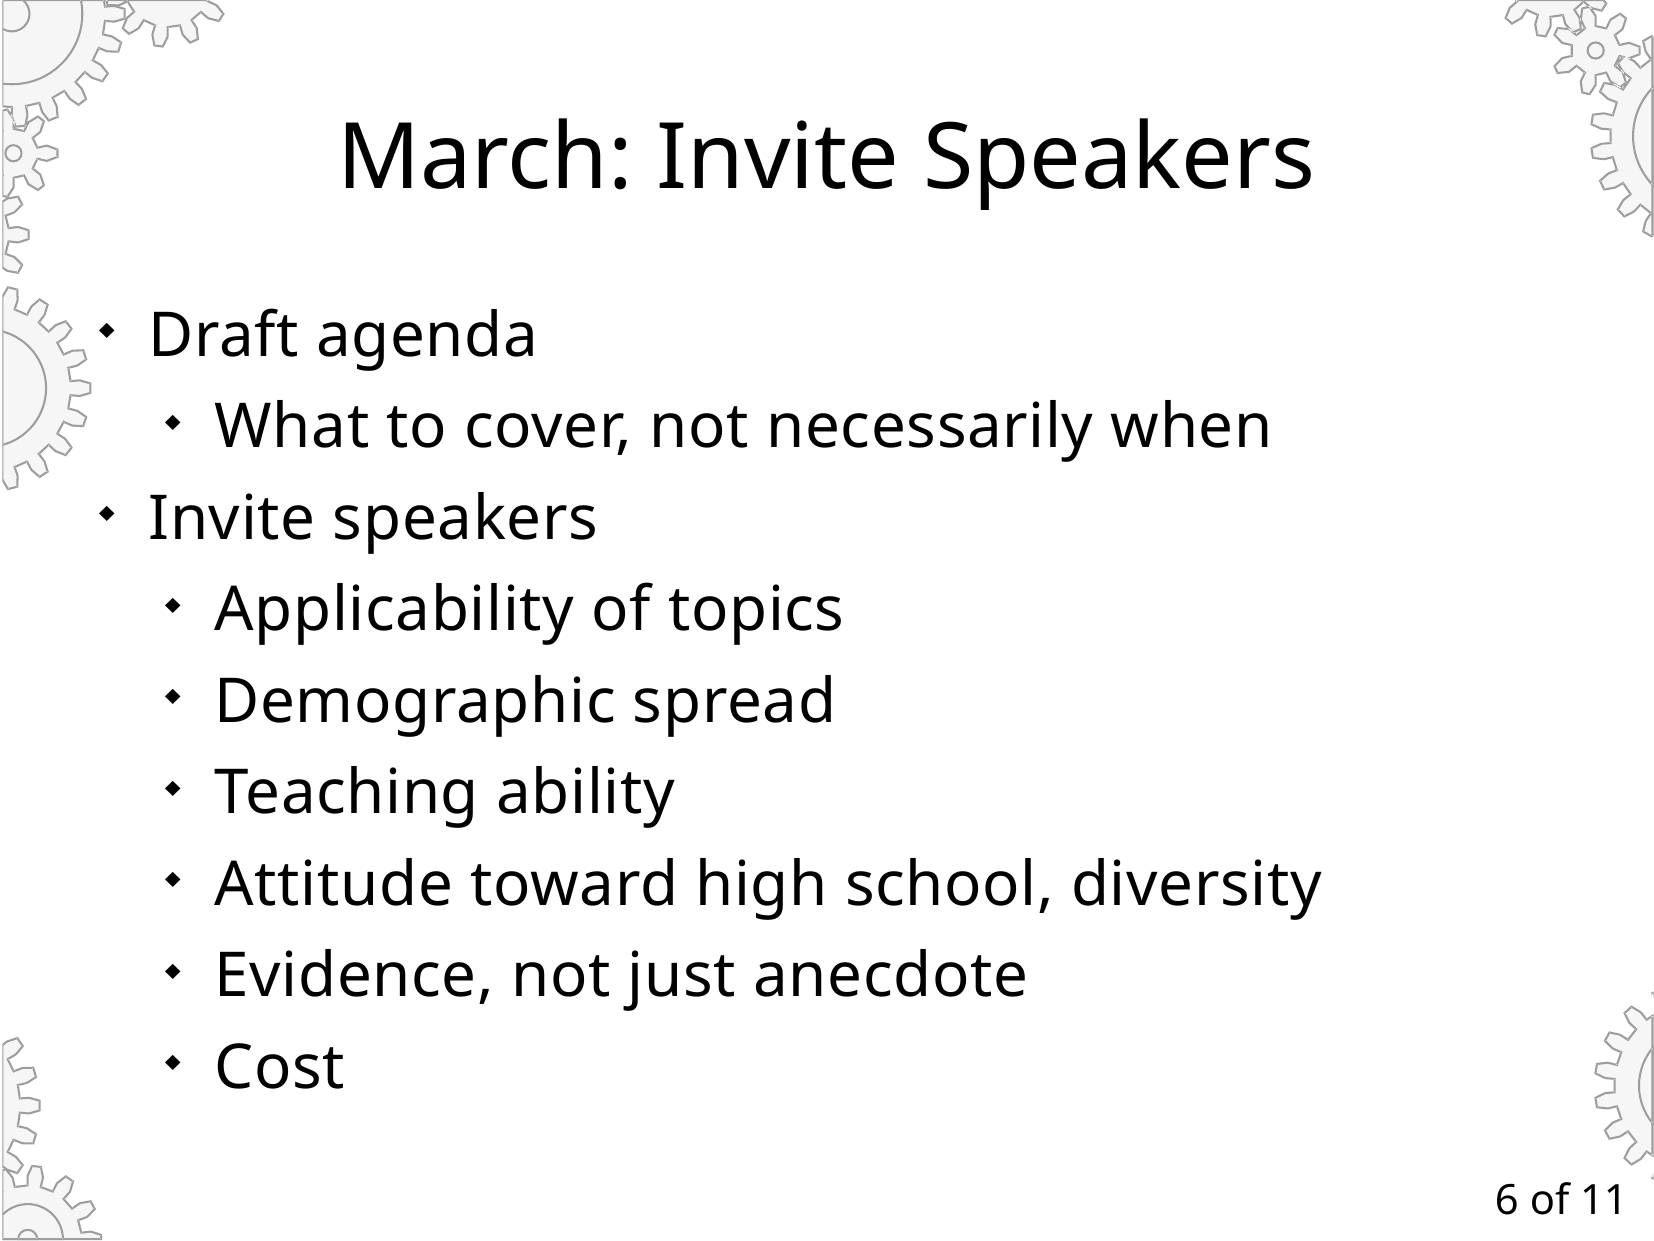

# March: Invite Speakers
Draft agenda
What to cover, not necessarily when
Invite speakers
Applicability of topics
Demographic spread
Teaching ability
Attitude toward high school, diversity
Evidence, not just anecdote
Cost